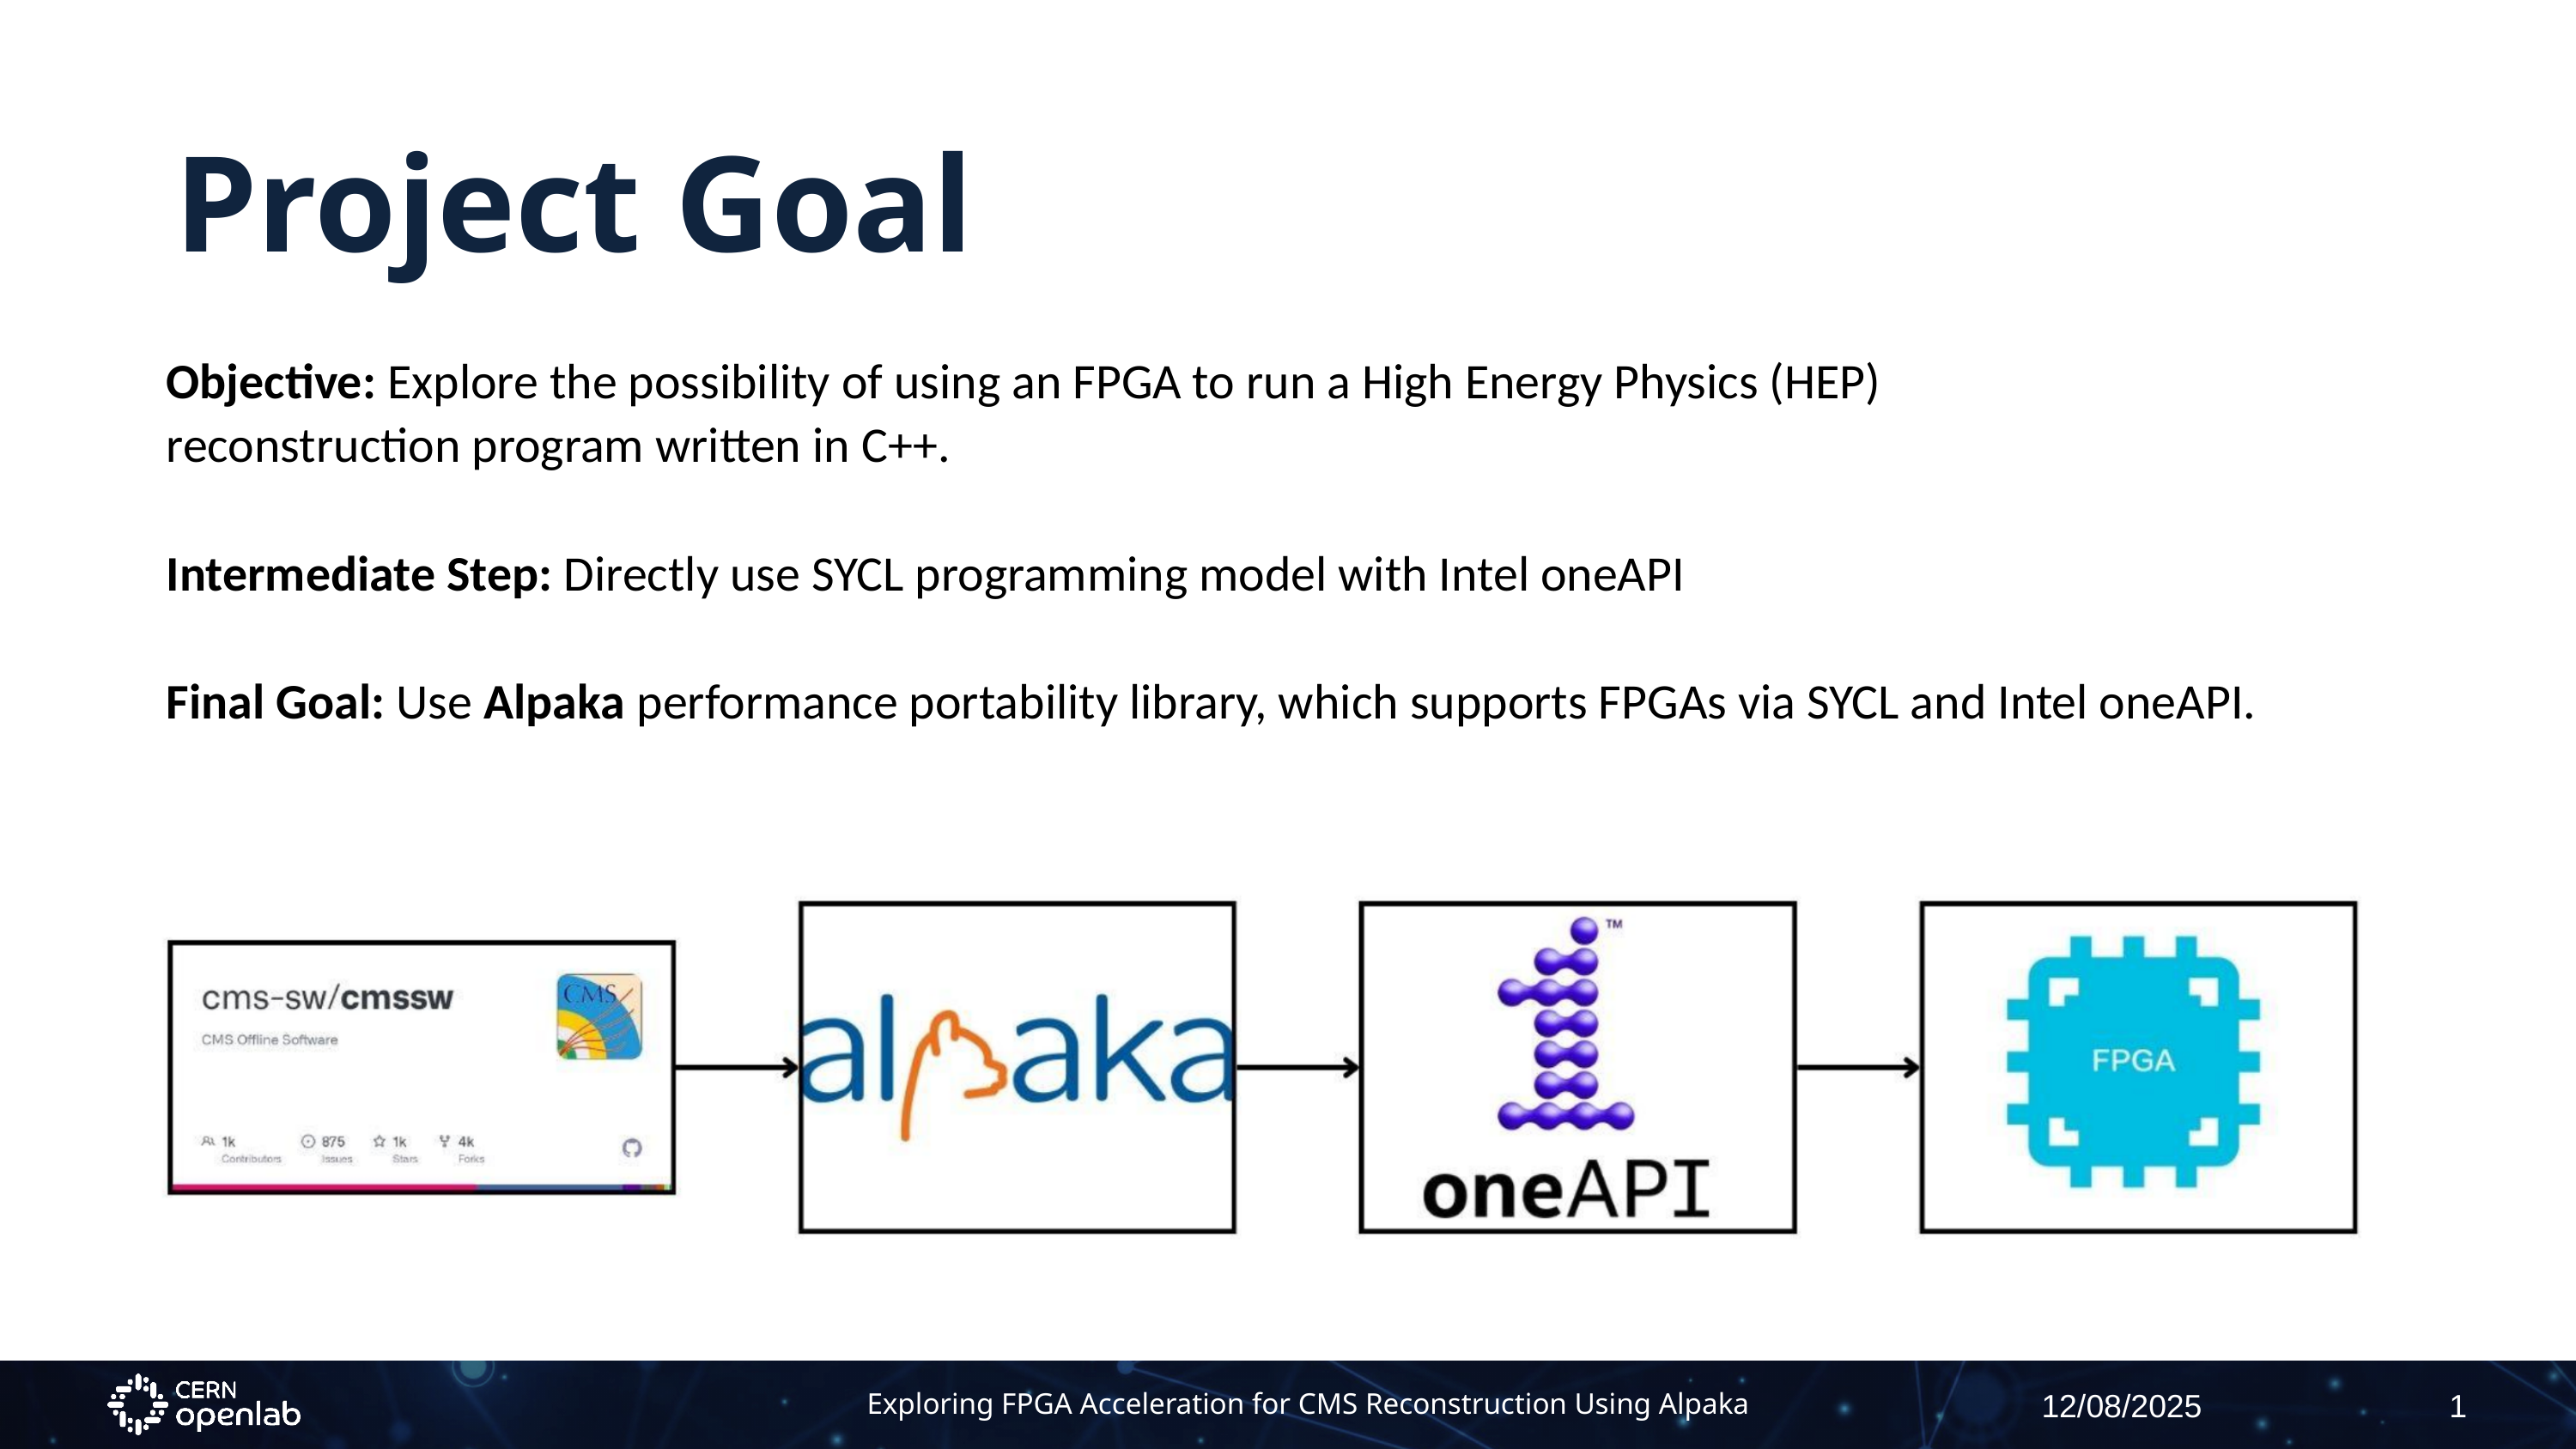

Project Goal
Objective: Explore the possibility of using an FPGA to run a High Energy Physics (HEP)
reconstruction program written in C++.
Intermediate Step: Directly use SYCL programming model with Intel oneAPI
Final Goal: Use Alpaka performance portability library, which supports FPGAs via SYCL and Intel oneAPI.
Exploring FPGA Acceleration for CMS Reconstruction Using Alpaka
12/08/2025
1